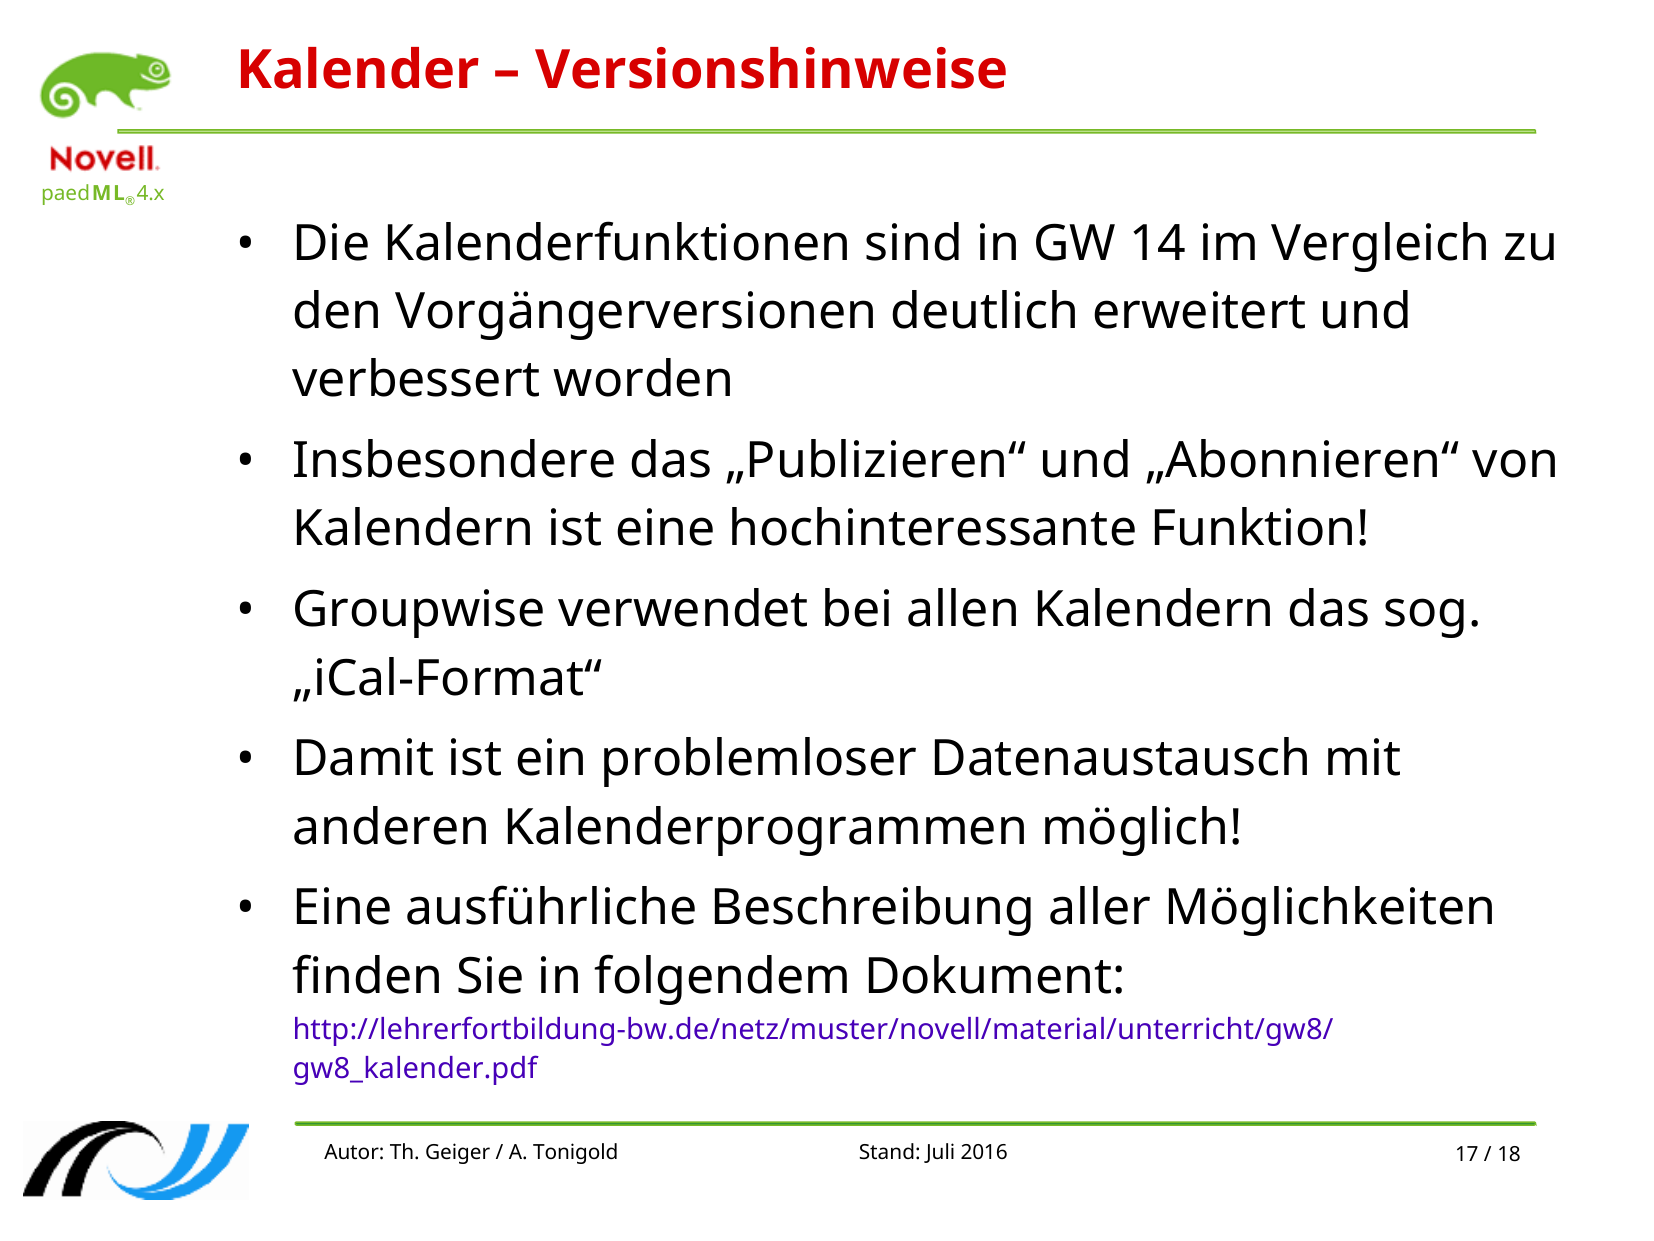

# Kalender – Versionshinweise
Die Kalenderfunktionen sind in GW 14 im Vergleich zu den Vorgängerversionen deutlich erweitert und verbessert worden
Insbesondere das „Publizieren“ und „Abonnieren“ von Kalendern ist eine hochinteressante Funktion!
Groupwise verwendet bei allen Kalendern das sog. „iCal-Format“
Damit ist ein problemloser Datenaustausch mit anderen Kalenderprogrammen möglich!
Eine ausführliche Beschreibung aller Möglichkeiten finden Sie in folgendem Dokument:
http://lehrerfortbildung-bw.de/netz/muster/novell/material/unterricht/gw8/gw8_kalender.pdf
Autor: Th. Geiger / A. Tonigold
Juli 2016
17